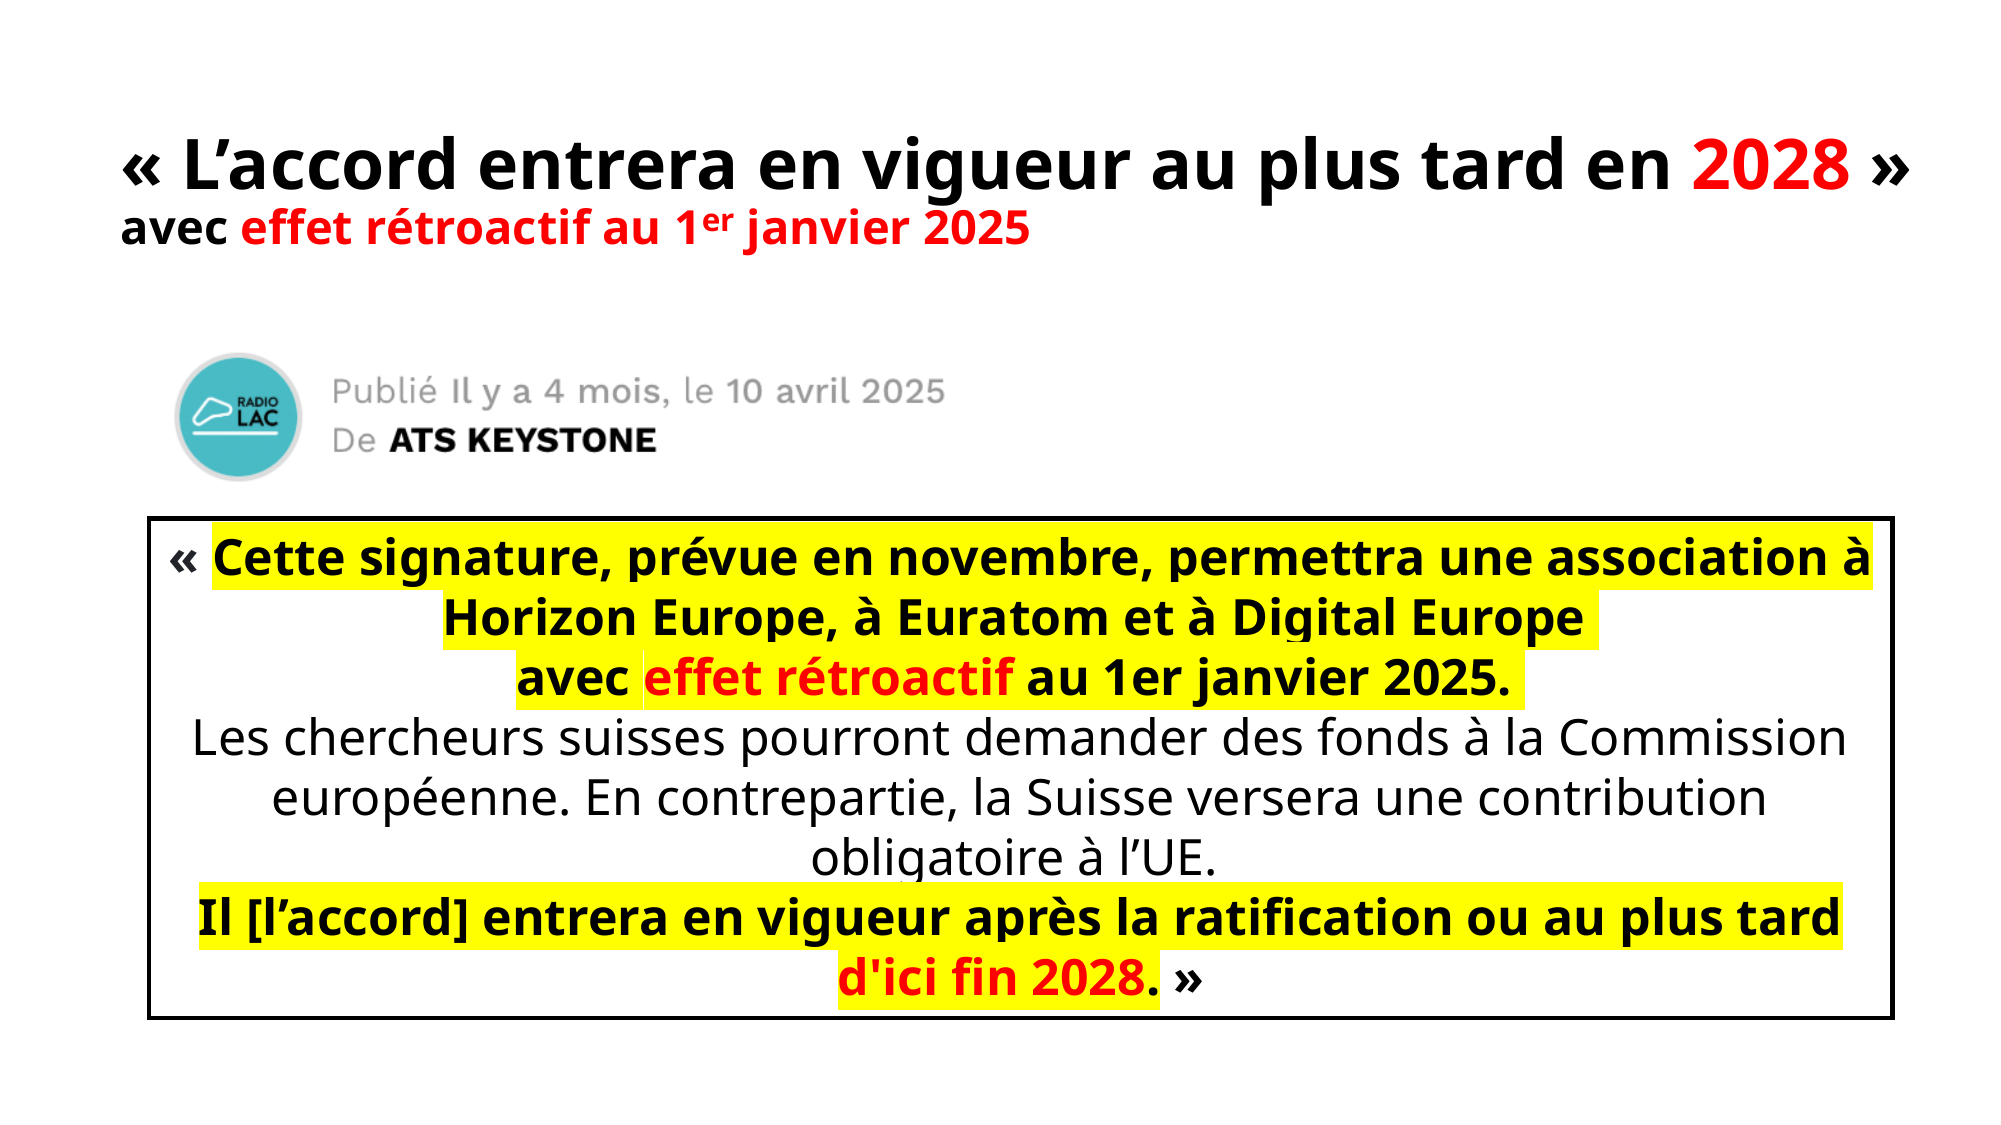

# « L’accord entrera en vigueur au plus tard en 2028 » avec effet rétroactif au 1er janvier 2025
« Cette signature, prévue en novembre, permettra une association à Horizon Europe, à Euratom et à Digital Europe
avec effet rétroactif au 1er janvier 2025.
Les chercheurs suisses pourront demander des fonds à la Commission européenne. En contrepartie, la Suisse versera une contribution obligatoire à l’UE.
Il [l’accord] entrera en vigueur après la ratification ou au plus tard d'ici fin 2028. »